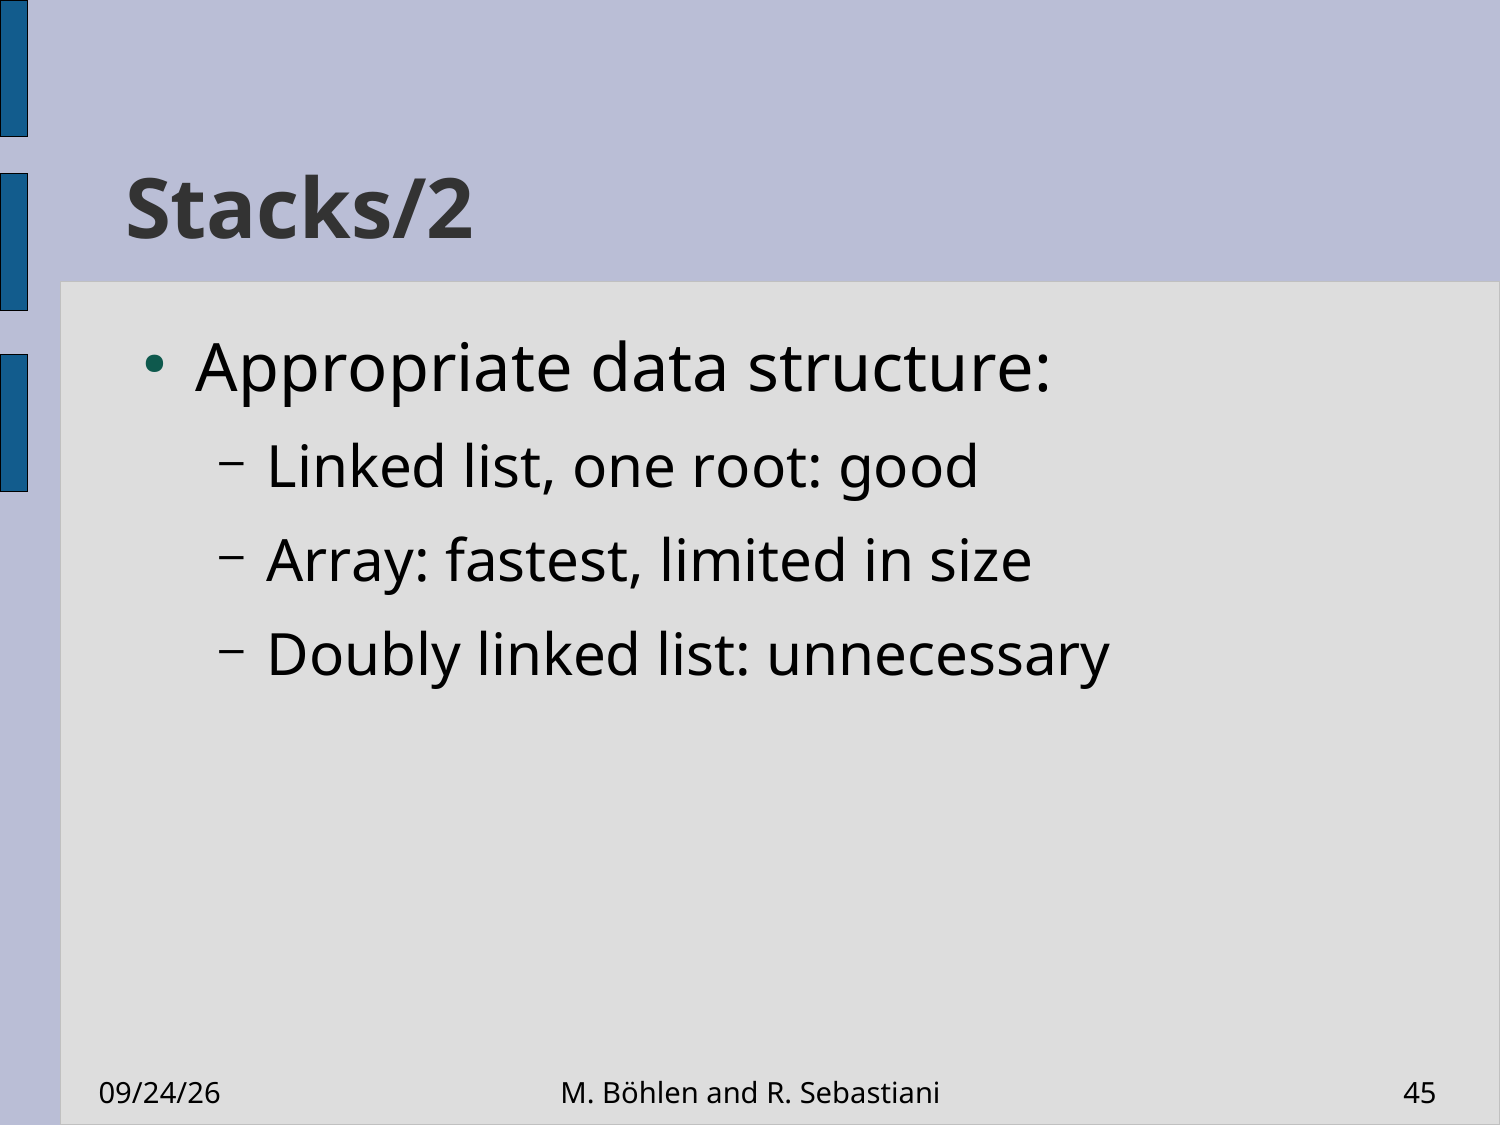

# Stacks/2
Appropriate data structure:
Linked list, one root: good
Array: fastest, limited in size
Doubly linked list: unnecessary
M. Böhlen and R. Sebastiani
45